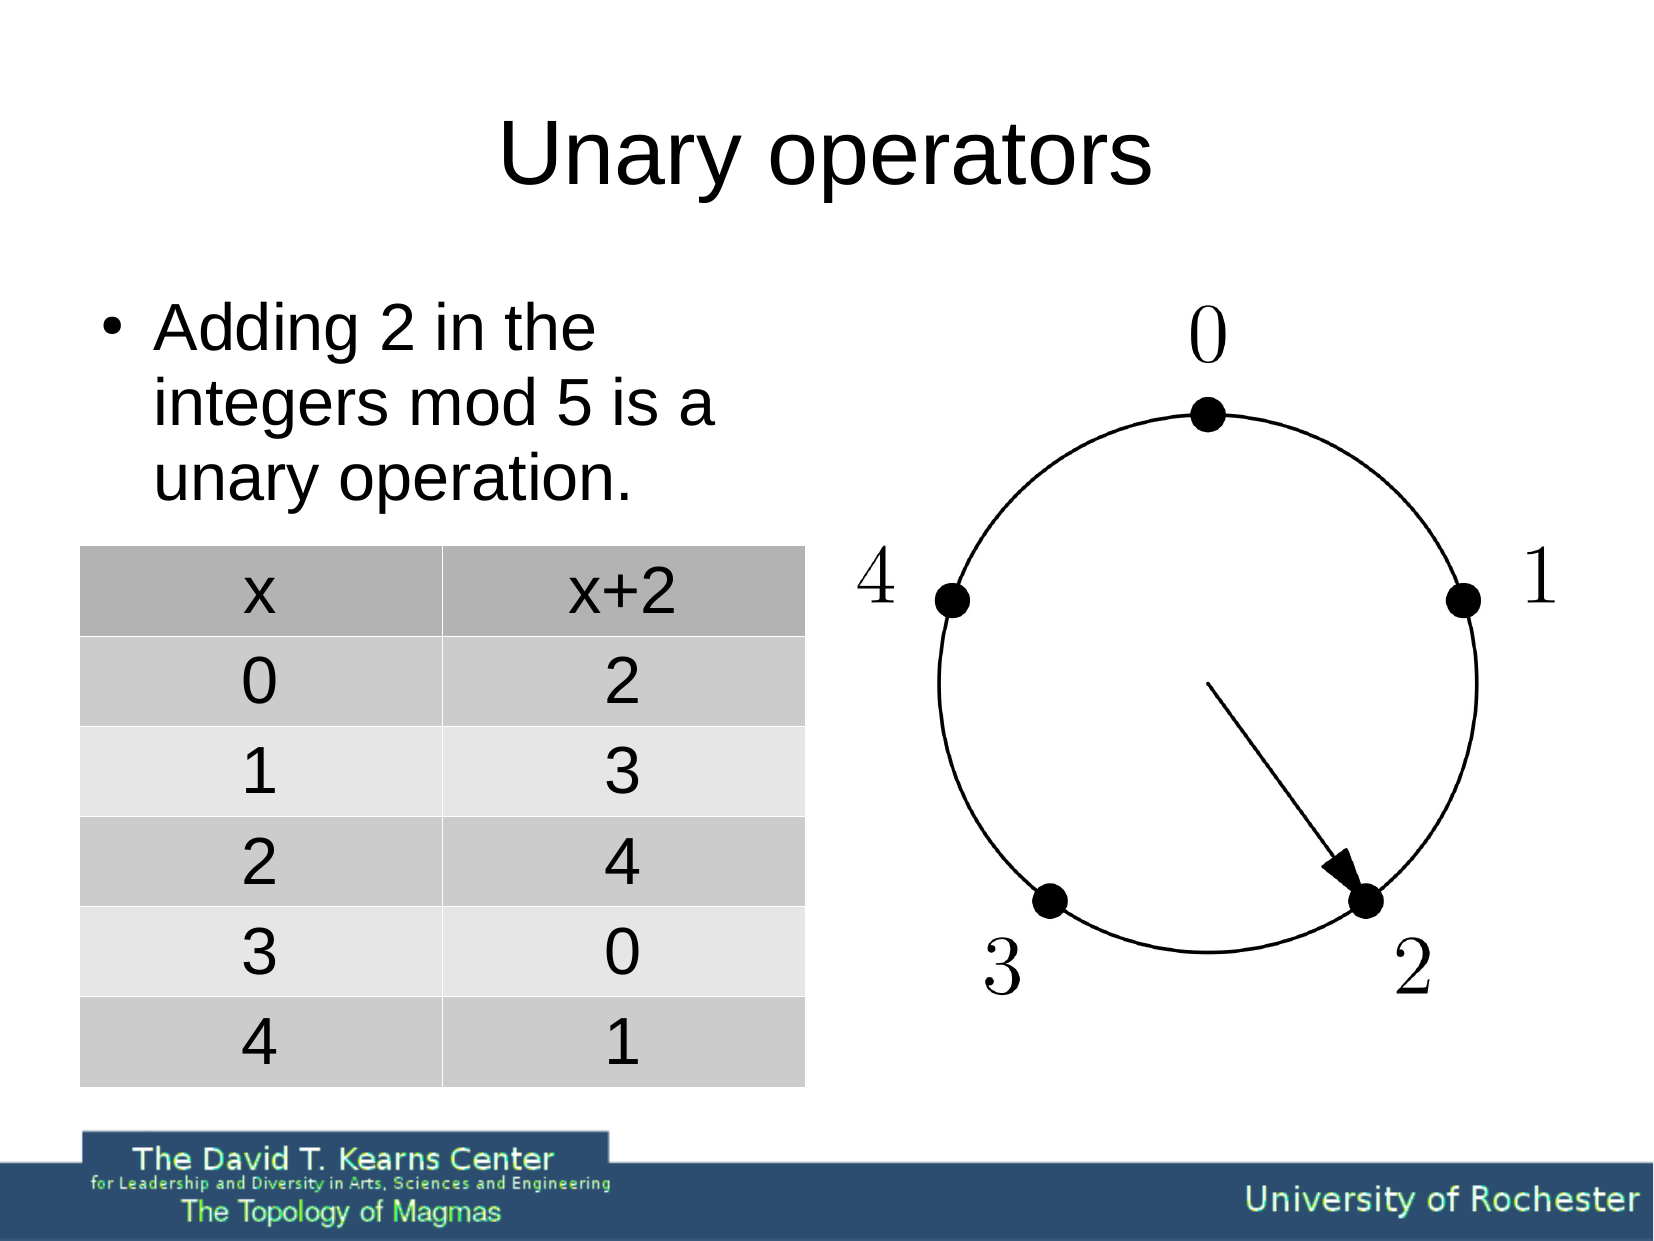

# Unary operators
Adding 2 in the integers mod 5 is a unary operation.
| x | x+2 |
| --- | --- |
| 0 | 2 |
| 1 | 3 |
| 2 | 4 |
| 3 | 0 |
| 4 | 1 |